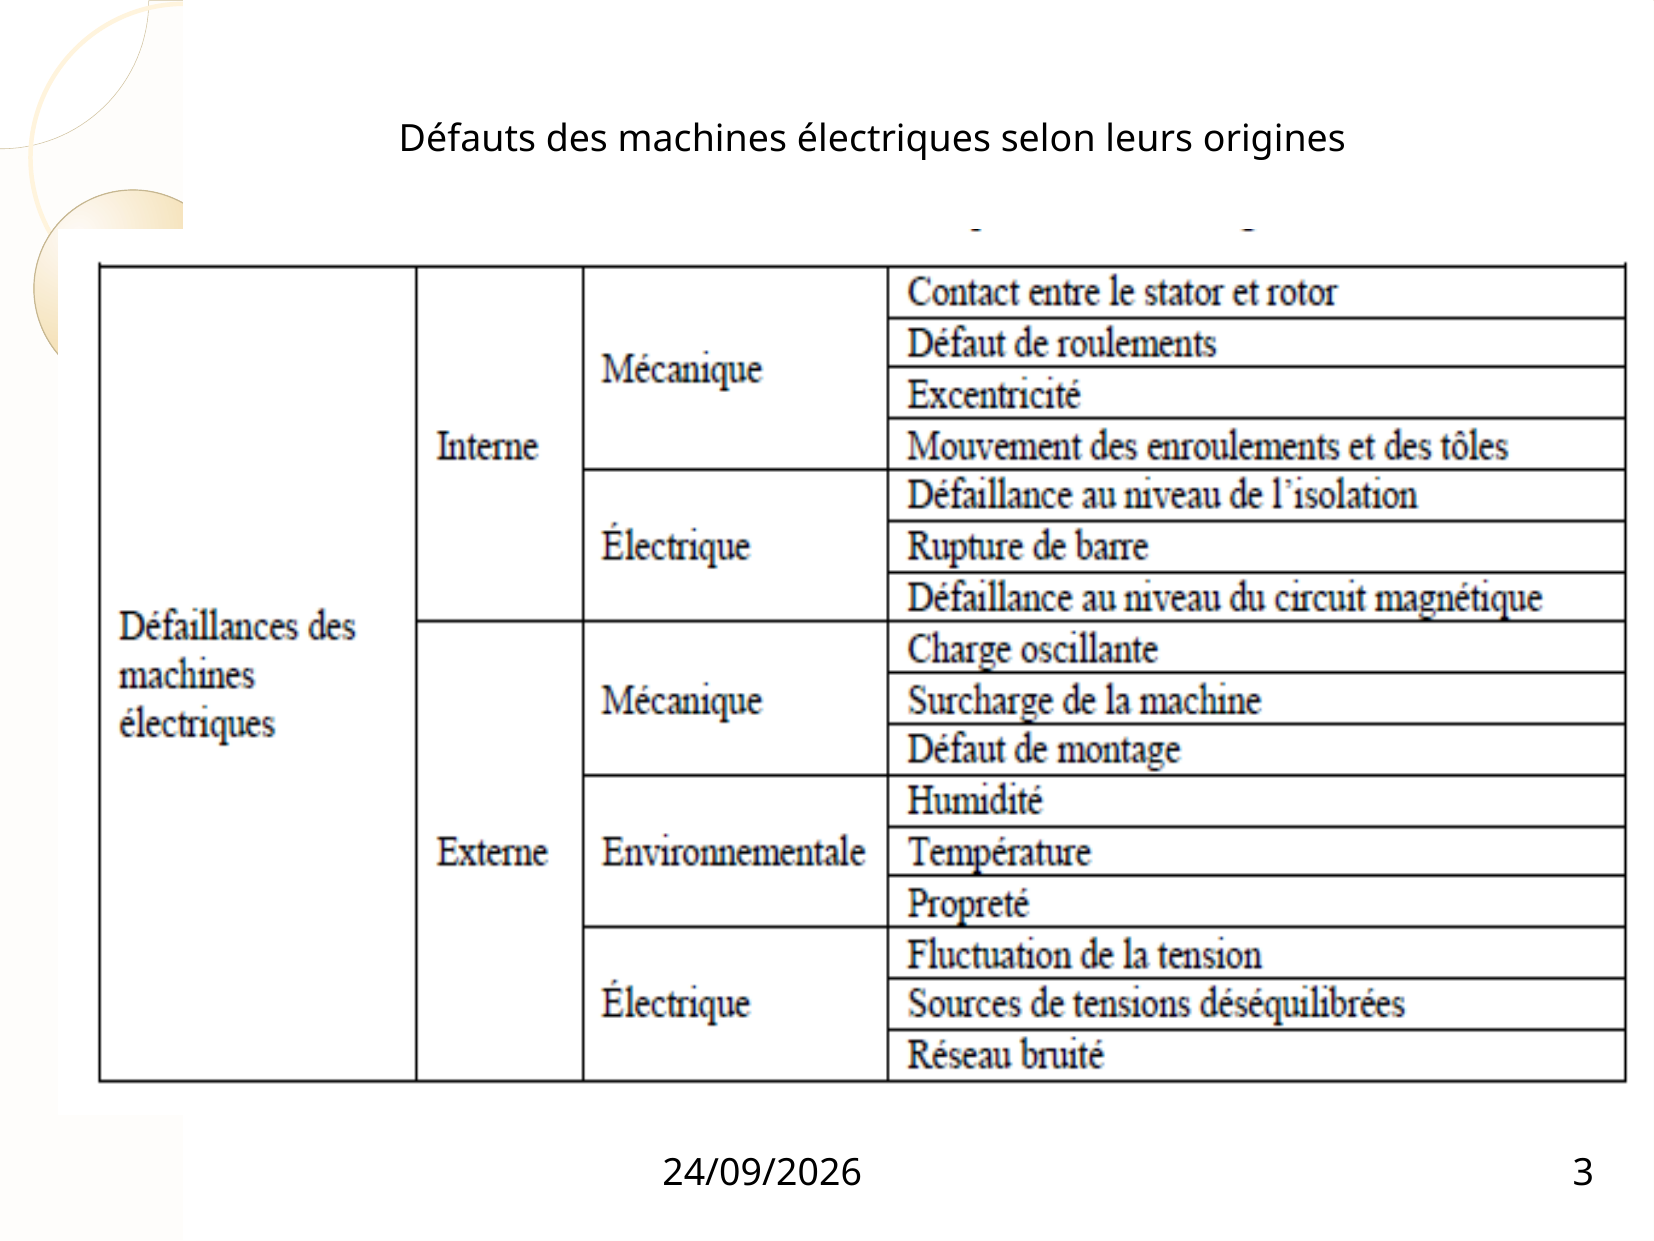

Défauts des machines électriques selon leurs origines